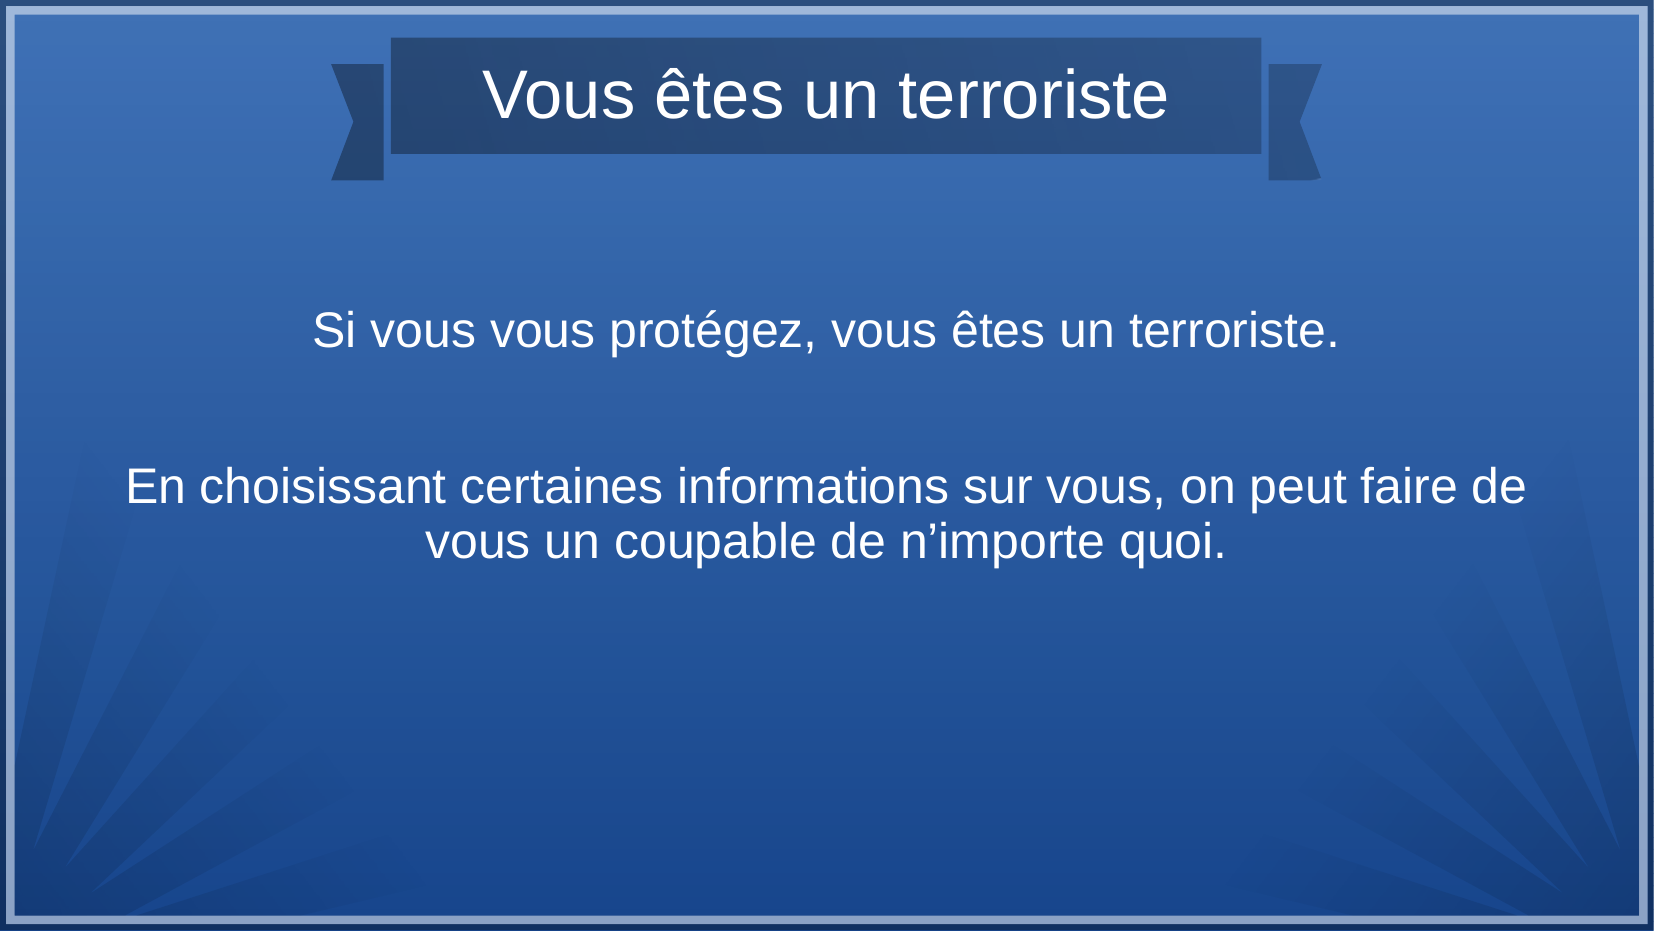

# Vous êtes un terroriste
Si vous vous protégez, vous êtes un terroriste.
En choisissant certaines informations sur vous, on peut faire de vous un coupable de n’importe quoi.